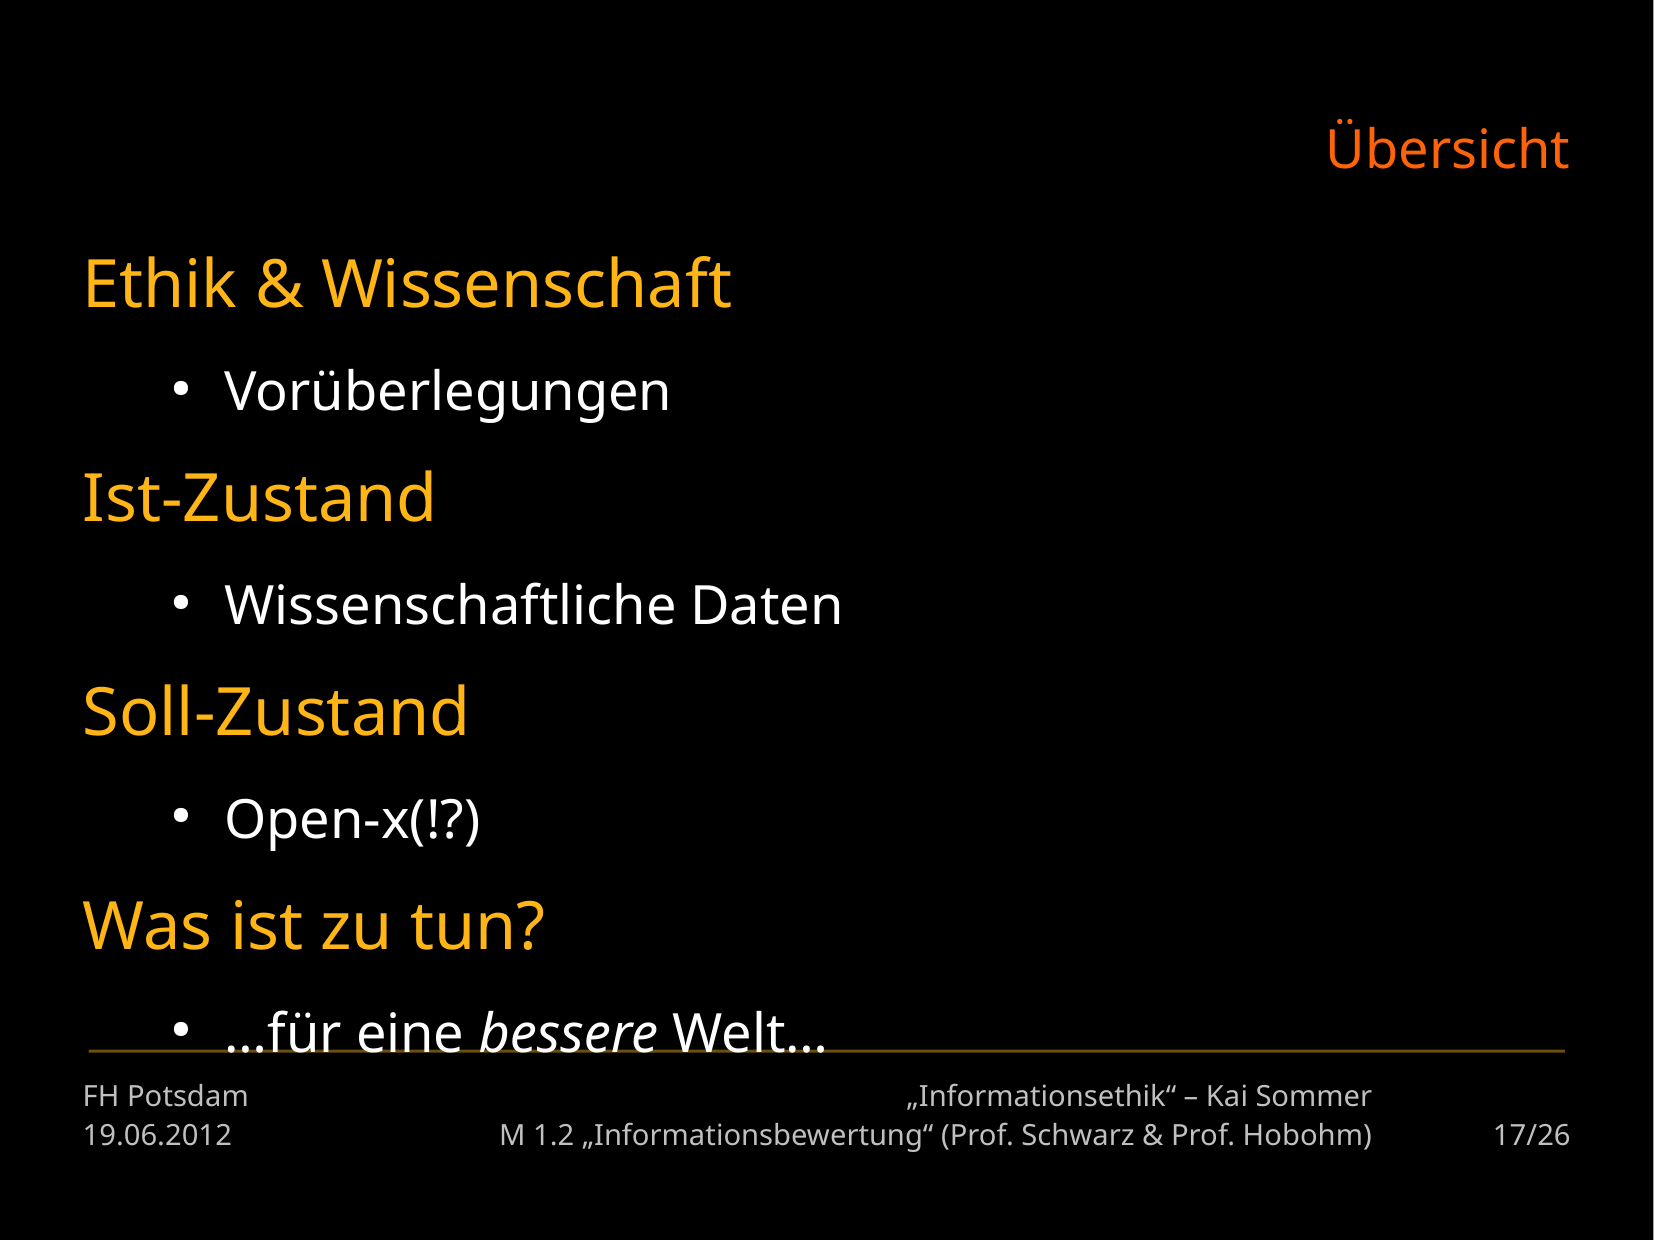

# Übersicht
Ethik & Wissenschaft
Vorüberlegungen
Ist-Zustand
Wissenschaftliche Daten
Soll-Zustand
Open-x(!?)
Was ist zu tun?
…für eine bessere Welt…
17